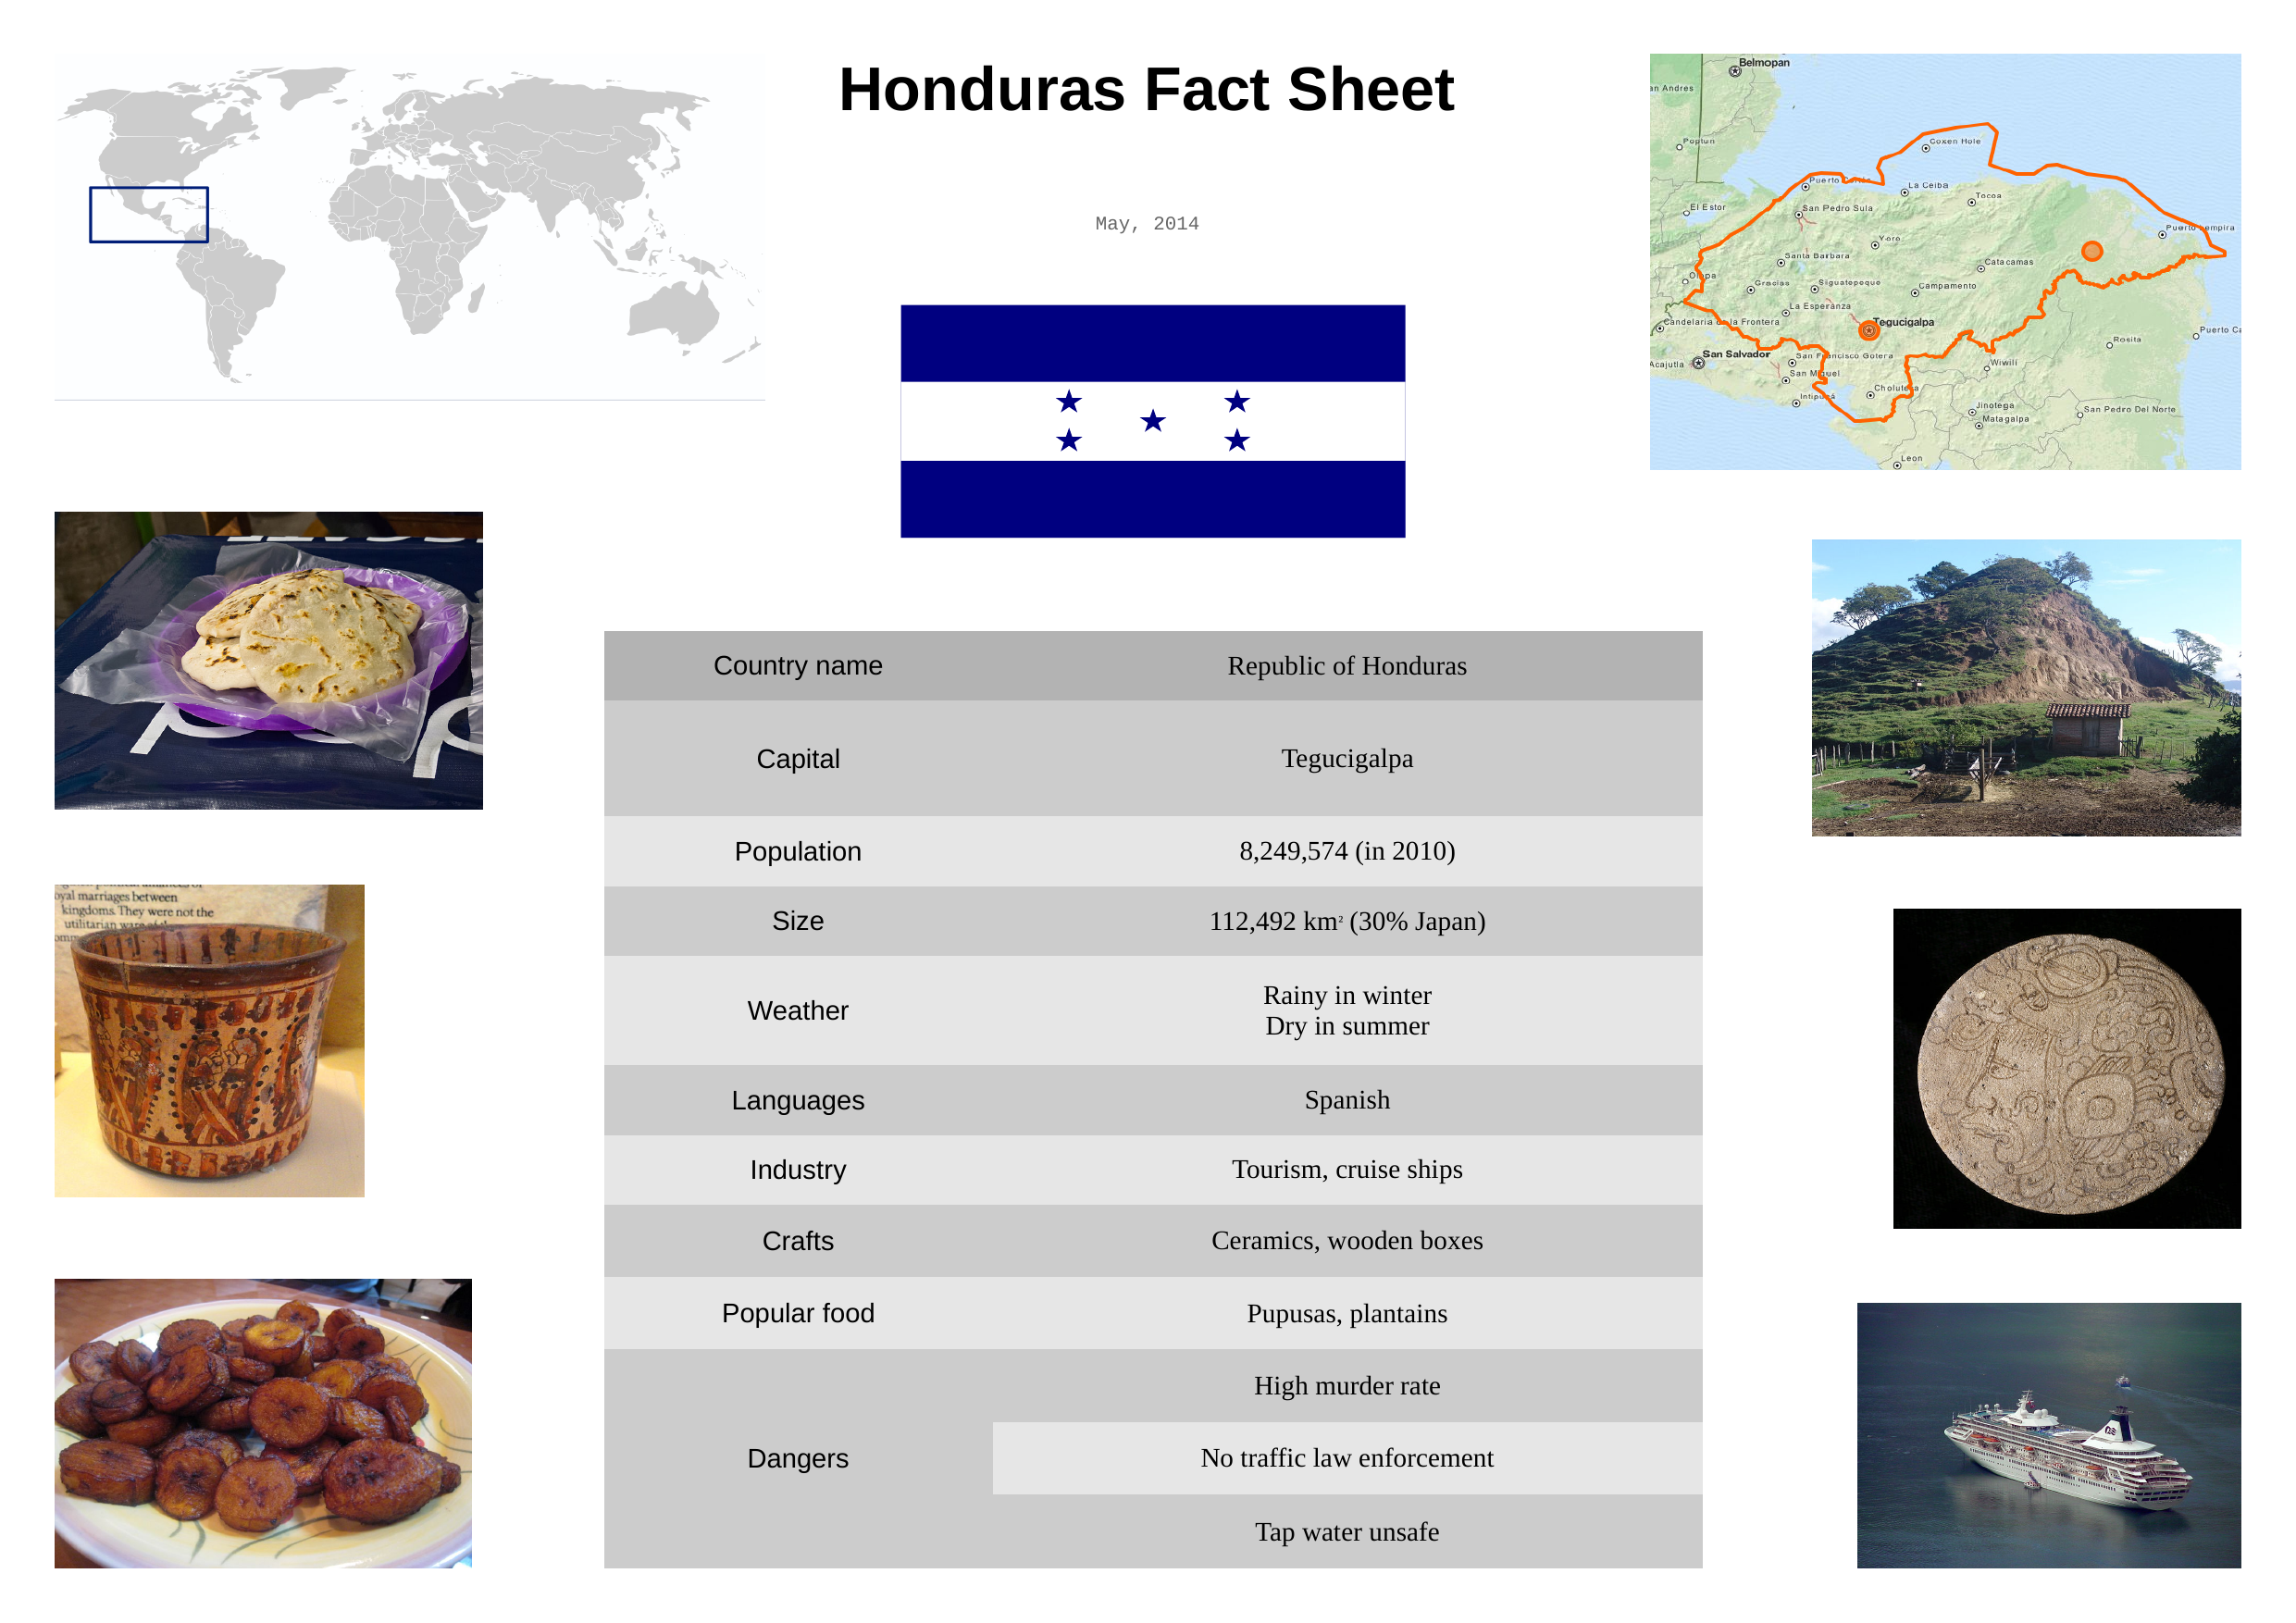

# Honduras Fact Sheet
May, 2014
| Country name | Republic of Honduras |
| --- | --- |
| Capital | Tegucigalpa |
| Population | 8,249,574 (in 2010) |
| Size | 112,492 km² (30% Japan) |
| Weather | Rainy in winter Dry in summer |
| Languages | Spanish |
| Industry | Tourism, cruise ships |
| Crafts | Ceramics, wooden boxes |
| Popular food | Pupusas, plantains |
| Dangers | High murder rate |
| | No traffic law enforcement |
| | Tap water unsafe |